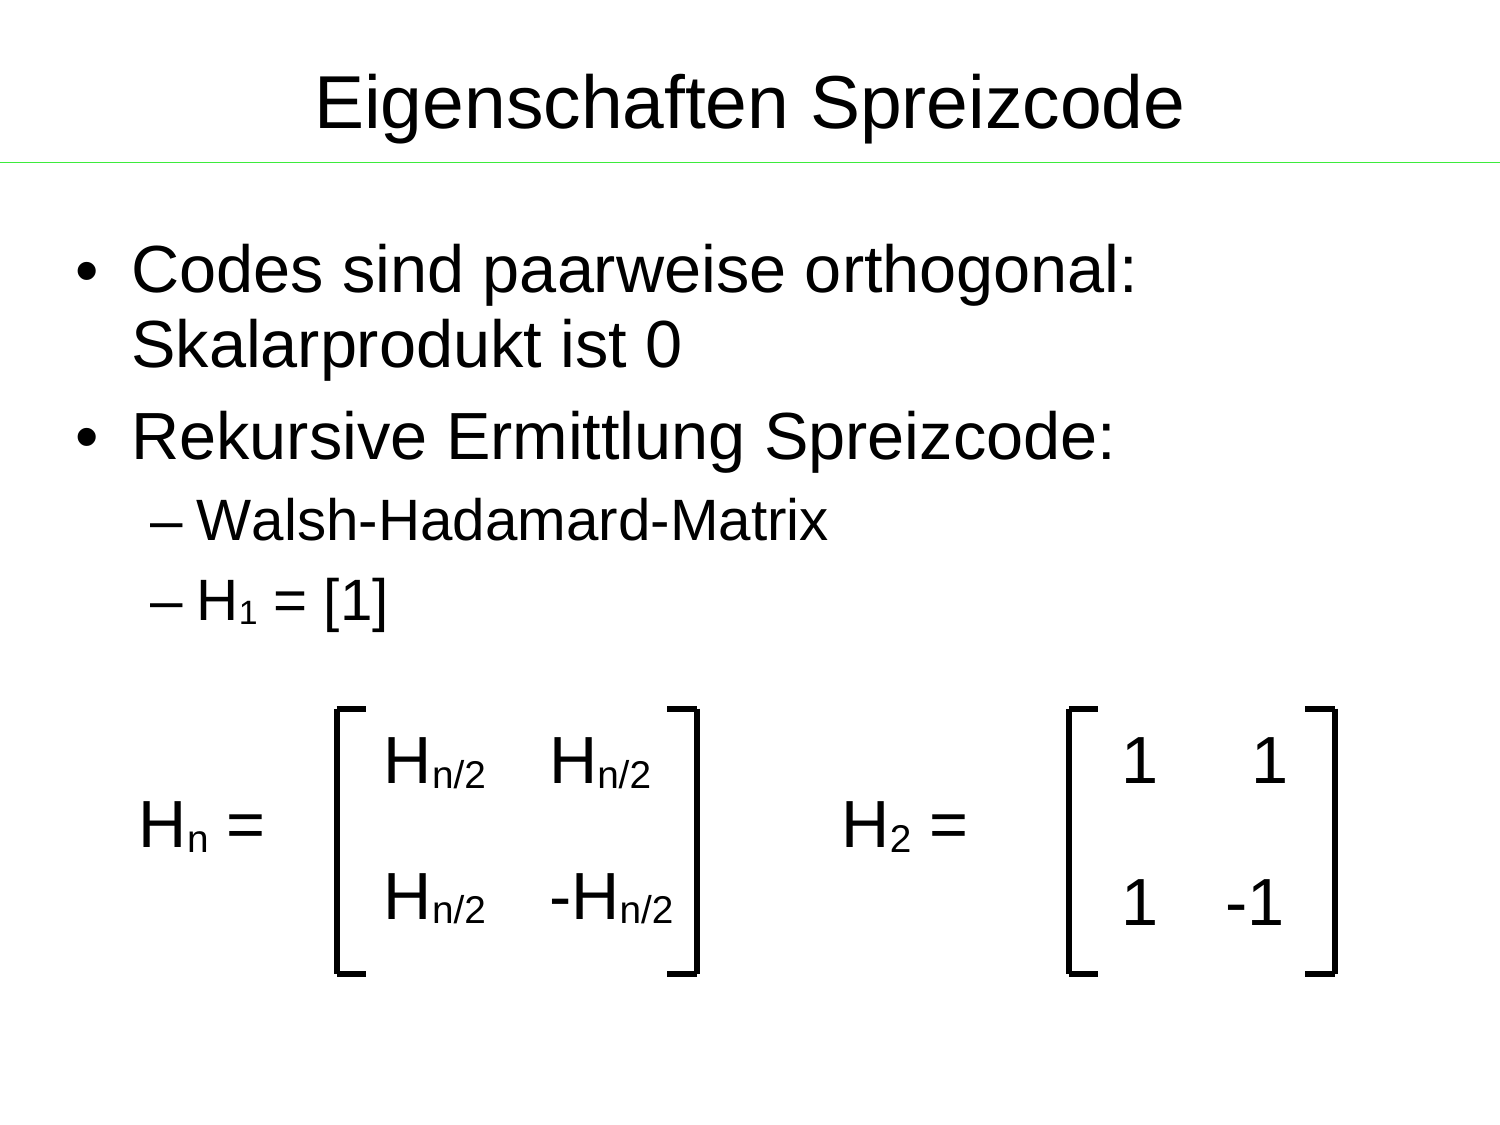

# Eigenschaften Spreizcode
Codes sind paarweise orthogonal:
Skalarprodukt ist 0
Rekursive Ermittlung Spreizcode:
Walsh-Hadamard-Matrix
H1 = [1]
Hn/2
Hn/2
1
1
Hn =
H2 =
Hn/2
-Hn/2
1
-1